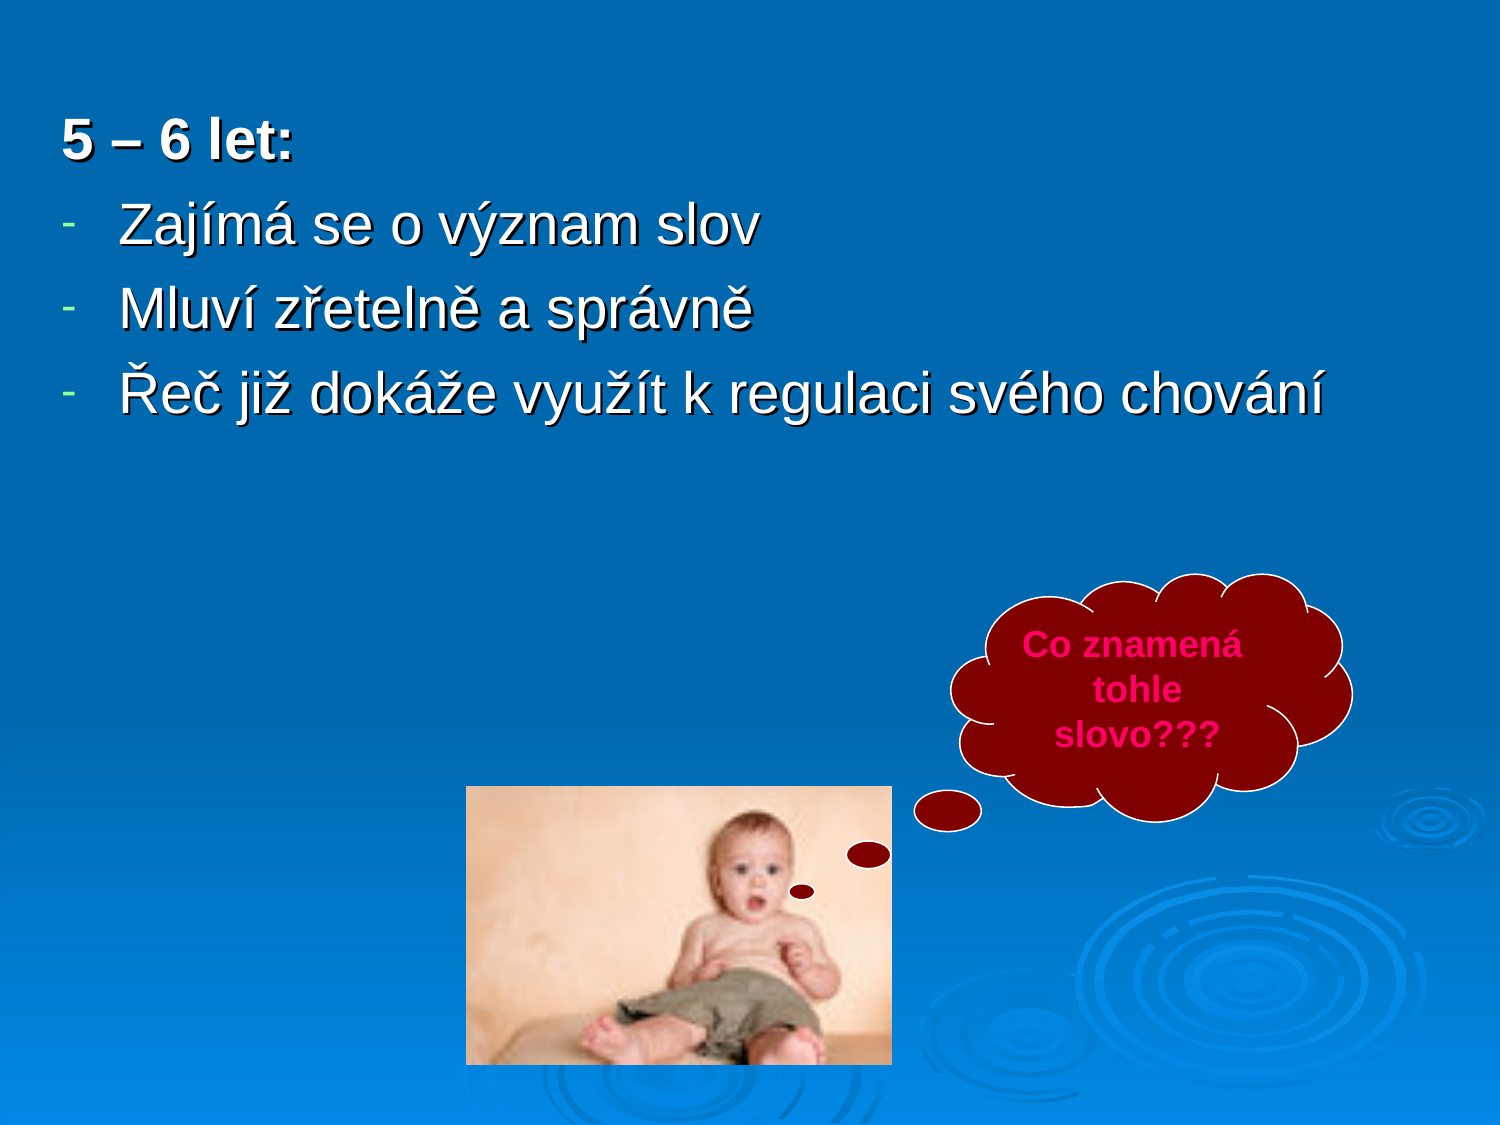

# 5 – 6 let:
Zajímá se o význam slov
Mluví zřetelně a správně
Řeč již dokáže využít k regulaci svého chování
Co znamená tohle slovo???